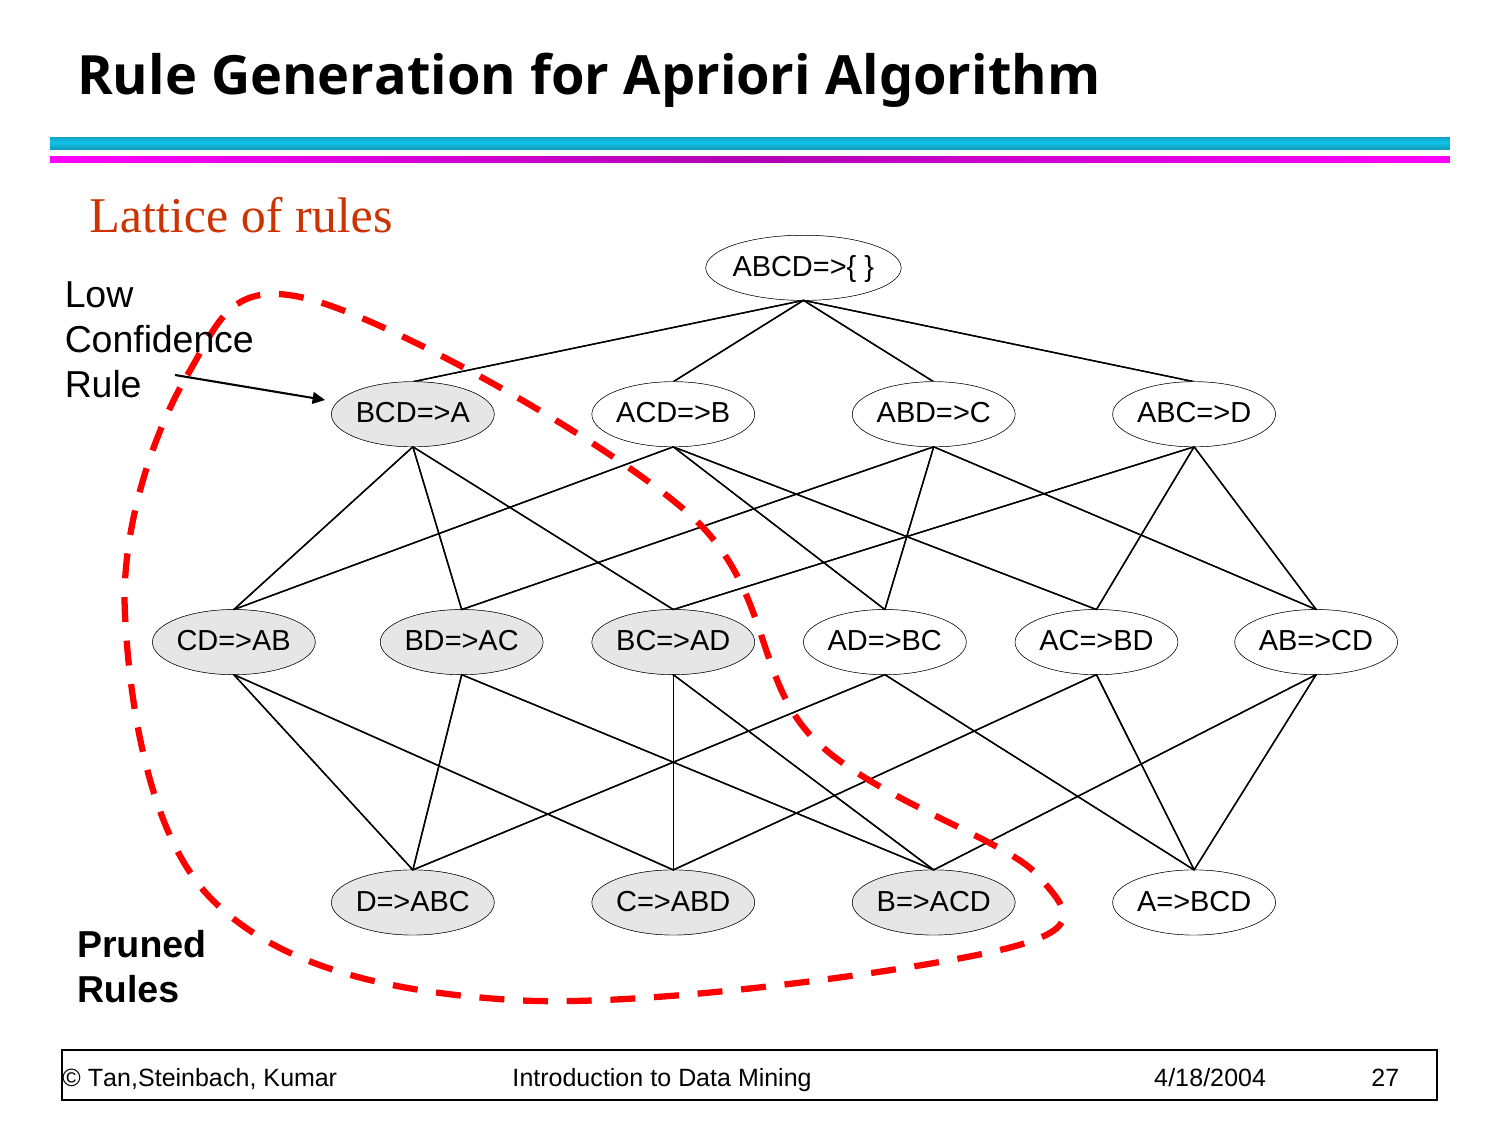

# Rule Generation for Apriori Algorithm
Lattice of rules
Pruned Rules
Low Confidence Rule